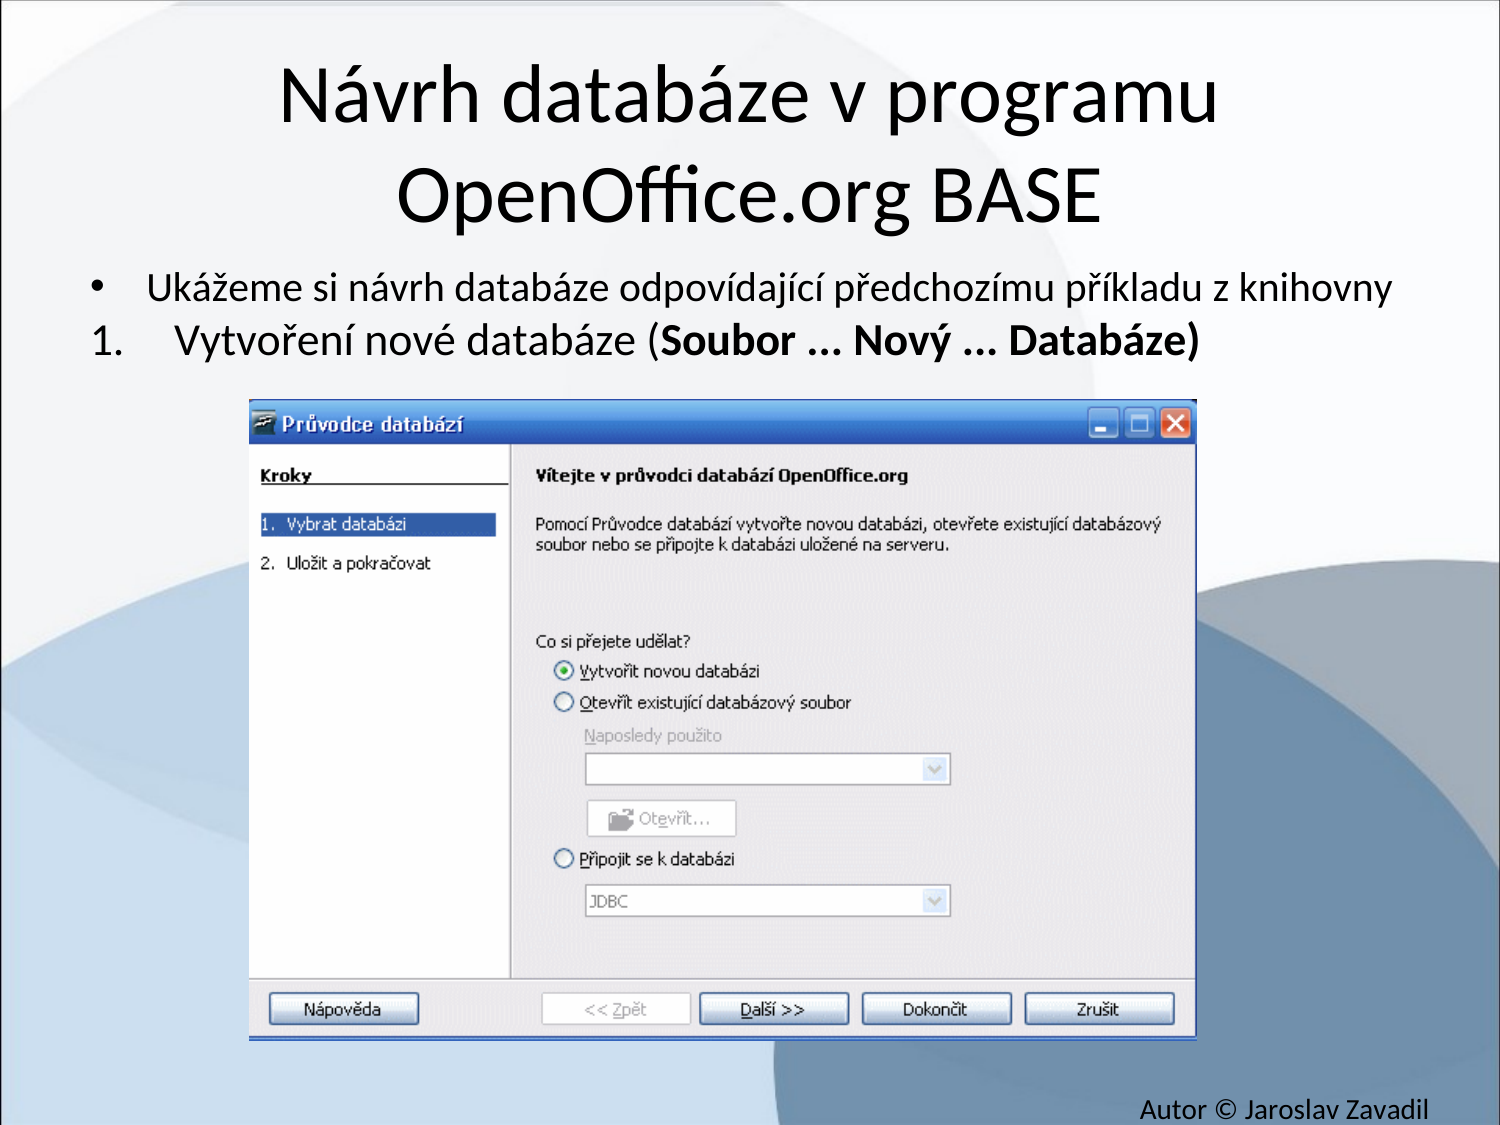

# Návrh databáze v programu OpenOffice.org BASE
Ukážeme si návrh databáze odpovídající předchozímu příkladu z knihovny
Vytvoření nové databáze (Soubor ... Nový ... Databáze)
Autor © Jaroslav Zavadil